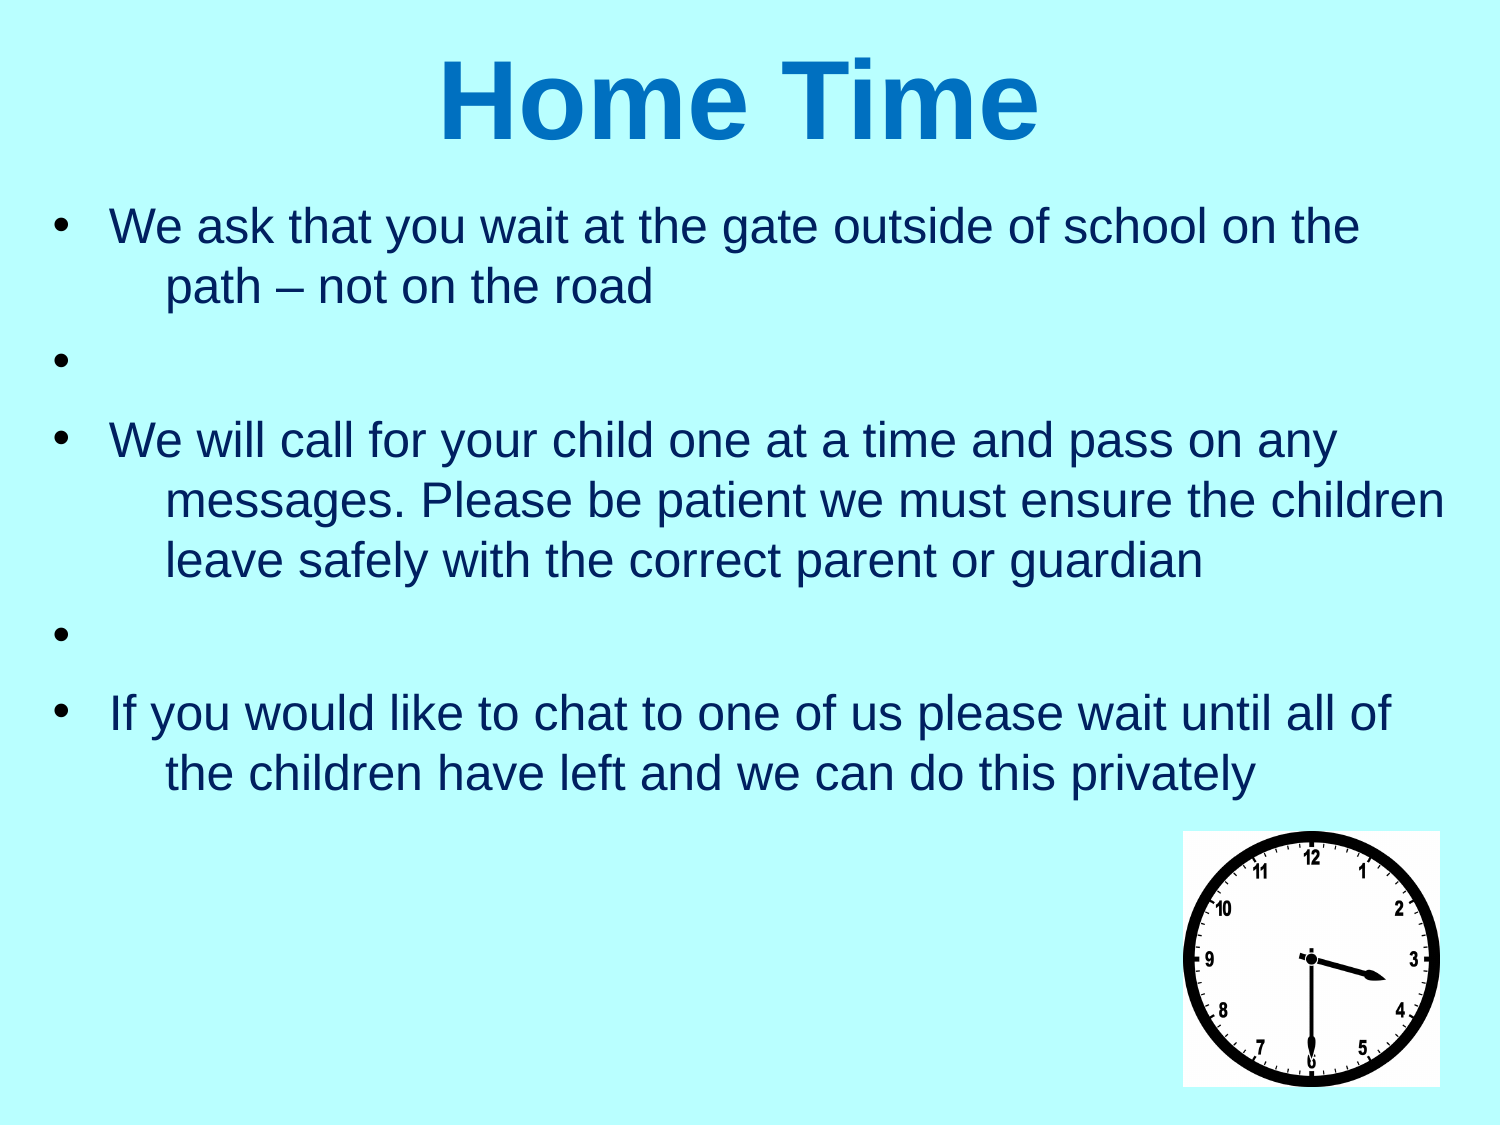

# Home Time
We ask that you wait at the gate outside of school on the path – not on the road
We will call for your child one at a time and pass on any messages. Please be patient we must ensure the children leave safely with the correct parent or guardian
If you would like to chat to one of us please wait until all of the children have left and we can do this privately